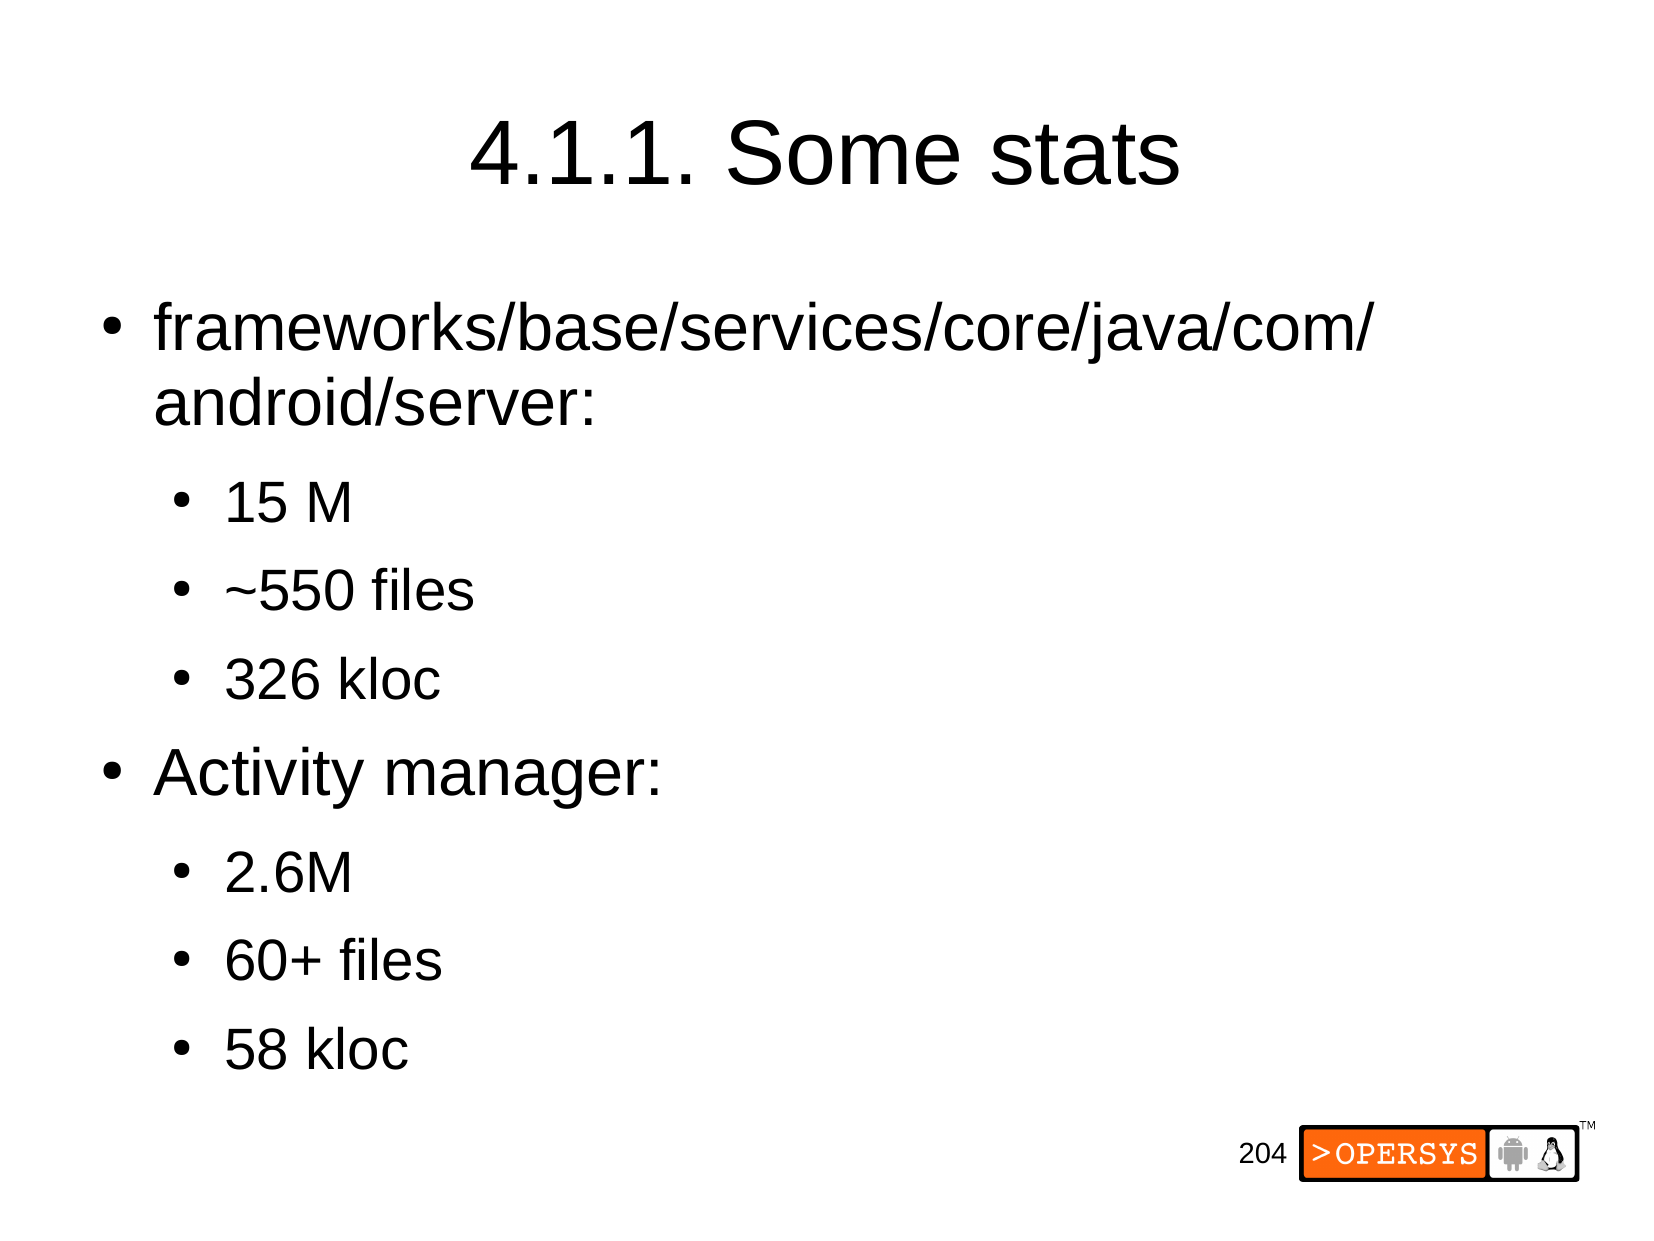

# 4.1.1. Some stats
frameworks/base/services/core/java/com/android/server:
15 M
~550 files
326 kloc
Activity manager:
2.6M
60+ files
58 kloc